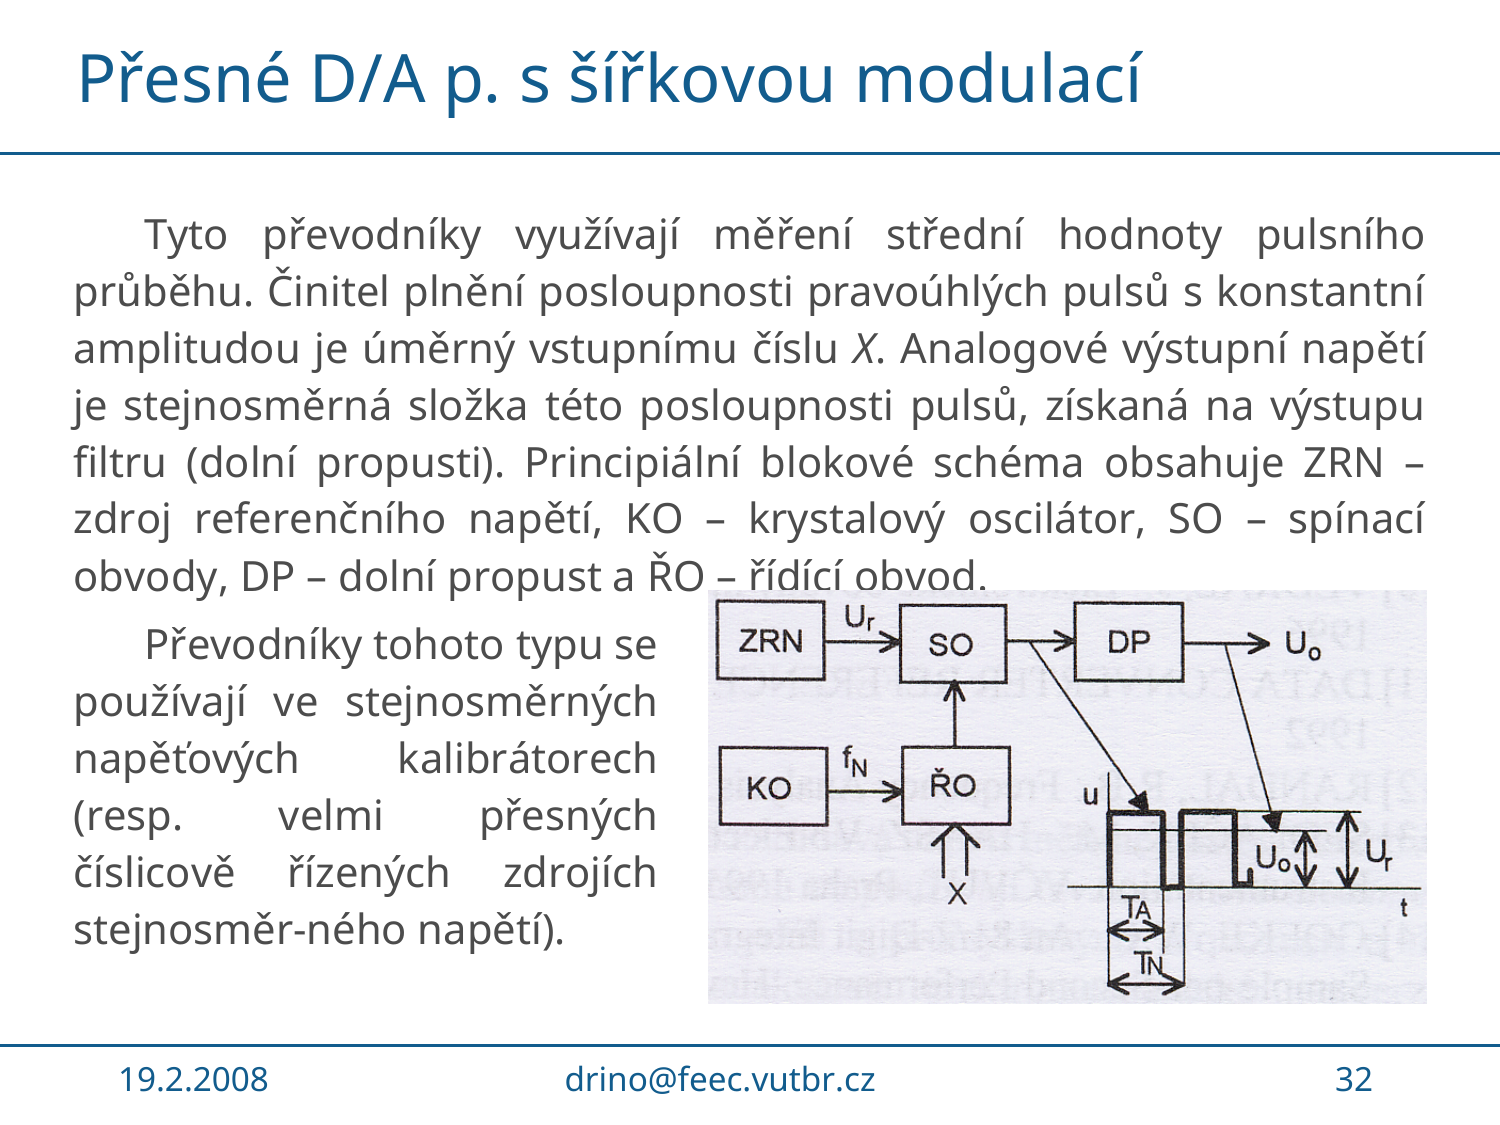

# Přesné D/A p. s šířkovou modulací
Tyto převodníky využívají měření střední hodnoty pulsního průběhu. Činitel plnění posloupnosti pravoúhlých pulsů s konstantní amplitudou je úměrný vstupnímu číslu X. Analogové výstupní napětí je stejnosměrná složka této posloupnosti pulsů, získaná na výstupu filtru (dolní propusti). Principiální blokové schéma obsahuje ZRN – zdroj referenčního napětí, KO – krystalový oscilátor, SO – spínací obvody, DP – dolní propust a ŘO – řídící obvod.
Převodníky tohoto typu se používají ve stejnosměrných napěťových kalibrátorech (resp. velmi přesných číslicově řízených zdrojích stejnosměr-ného napětí).
19.2.2008
drino@feec.vutbr.cz